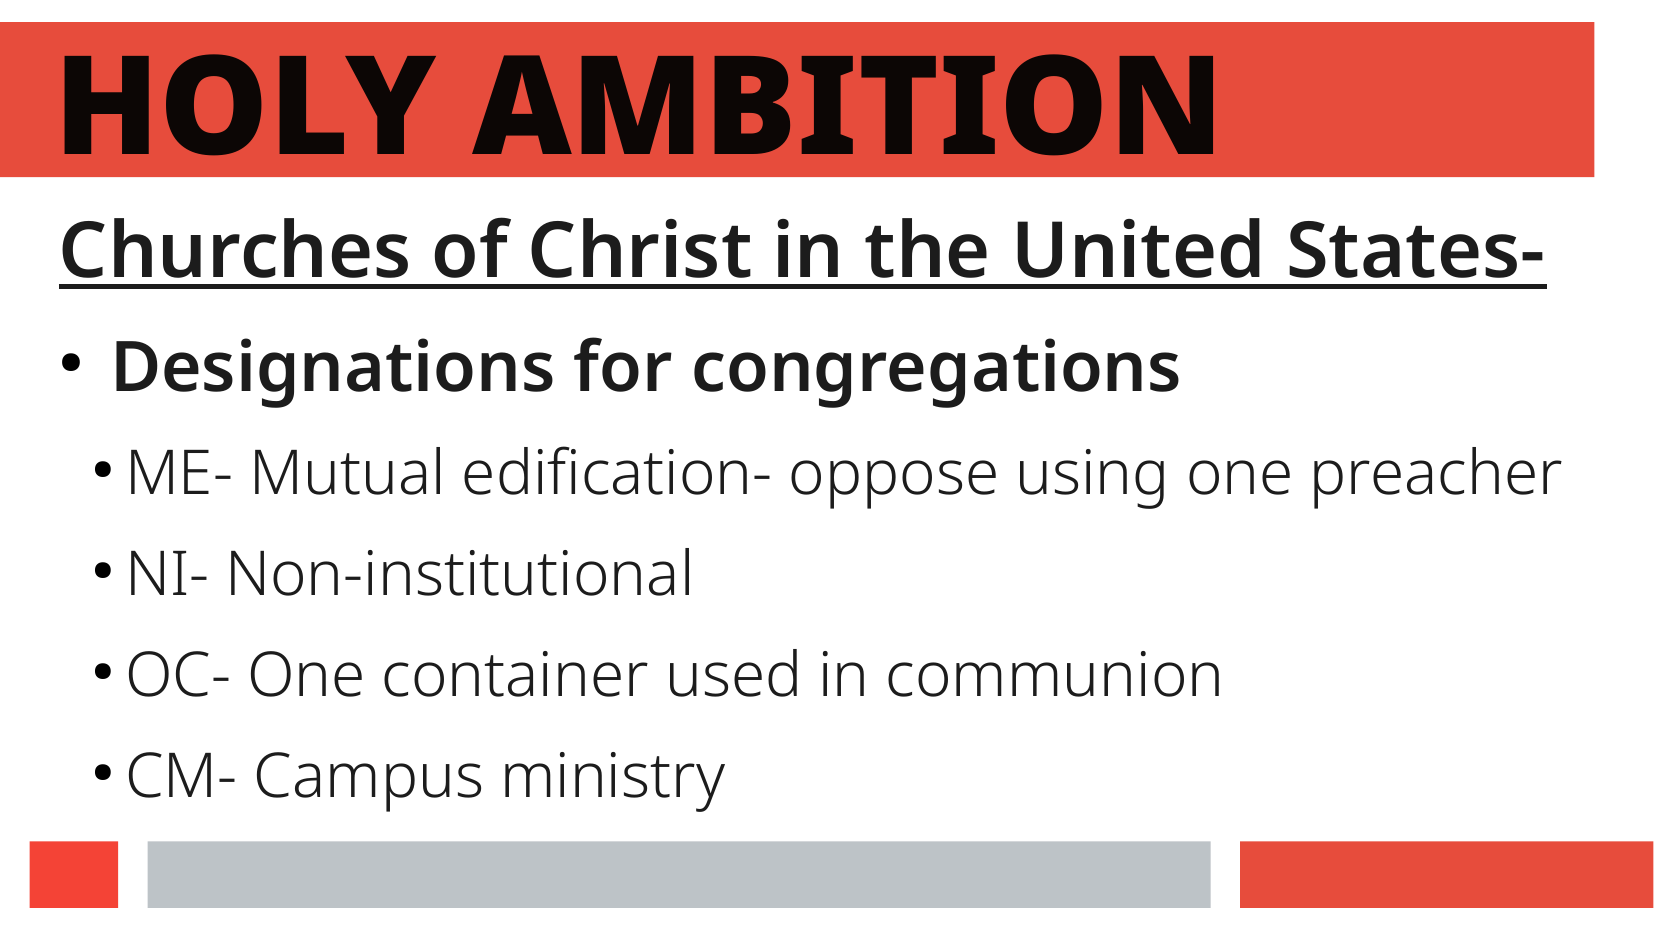

# HOLY AMBITION
Churches of Christ in the United States-
 Designations for congregations
ME- Mutual edification- oppose using one preacher
NI- Non-institutional
OC- One container used in communion
CM- Campus ministry